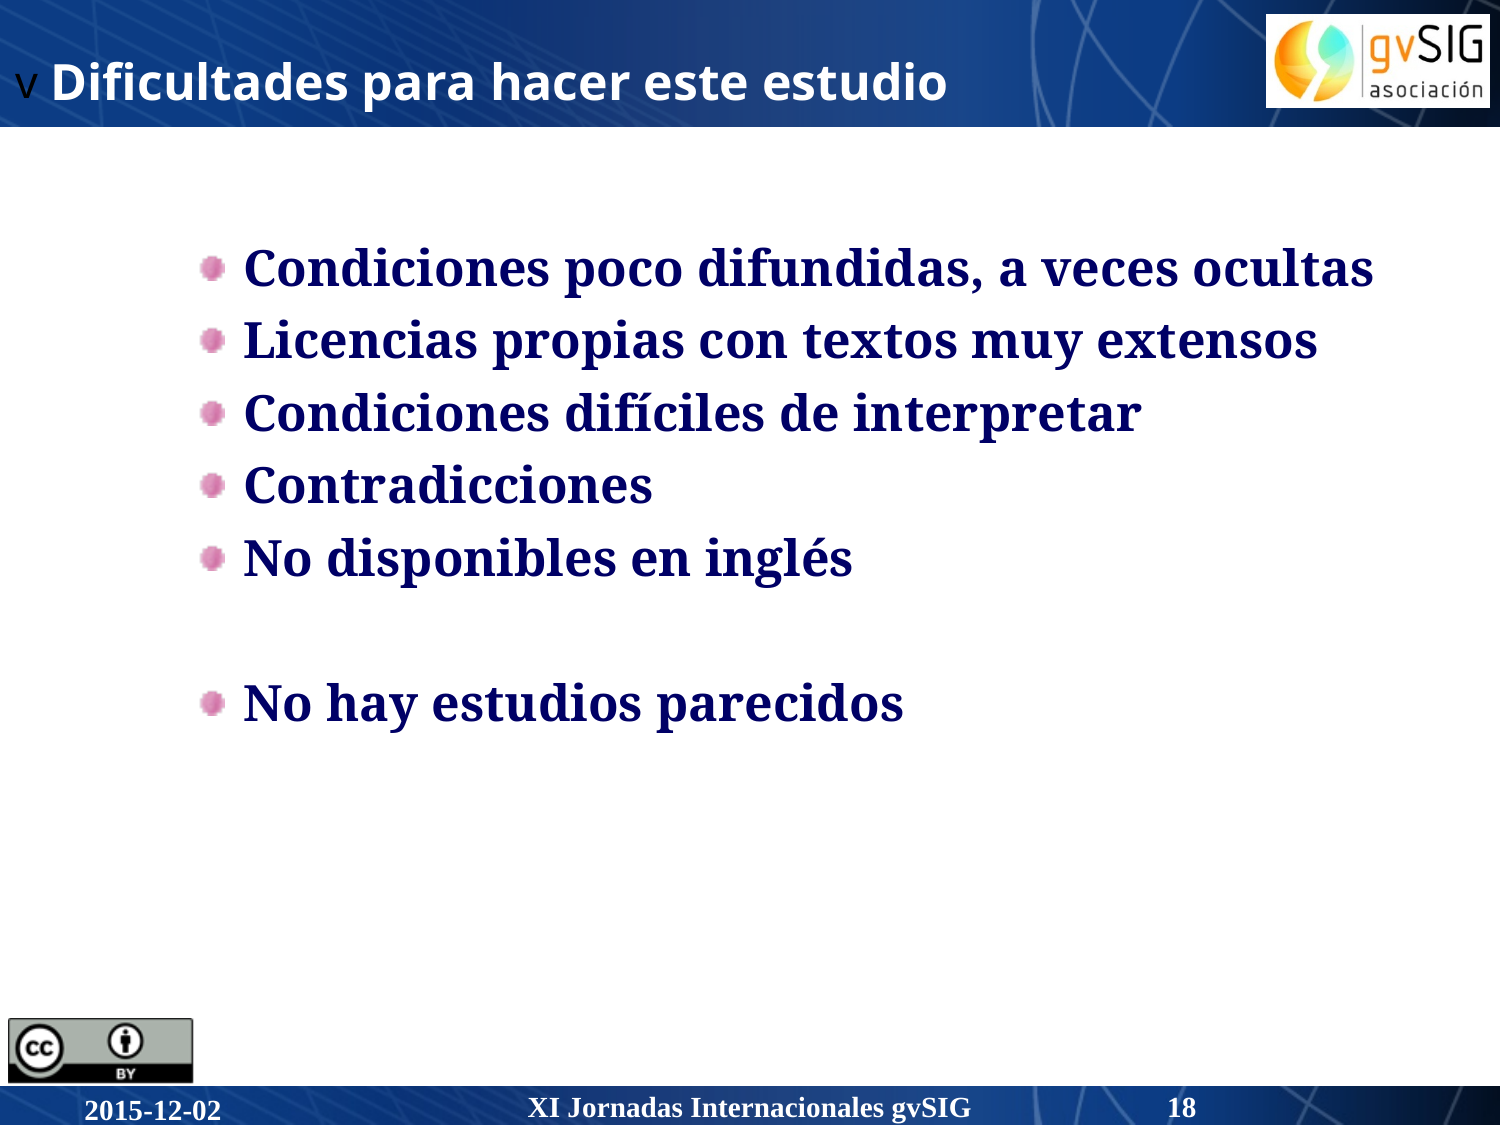

# Dificultades para hacer este estudio
Condiciones poco difundidas, a veces ocultas
Licencias propias con textos muy extensos
Condiciones difíciles de interpretar
Contradicciones
No disponibles en inglés
No hay estudios parecidos